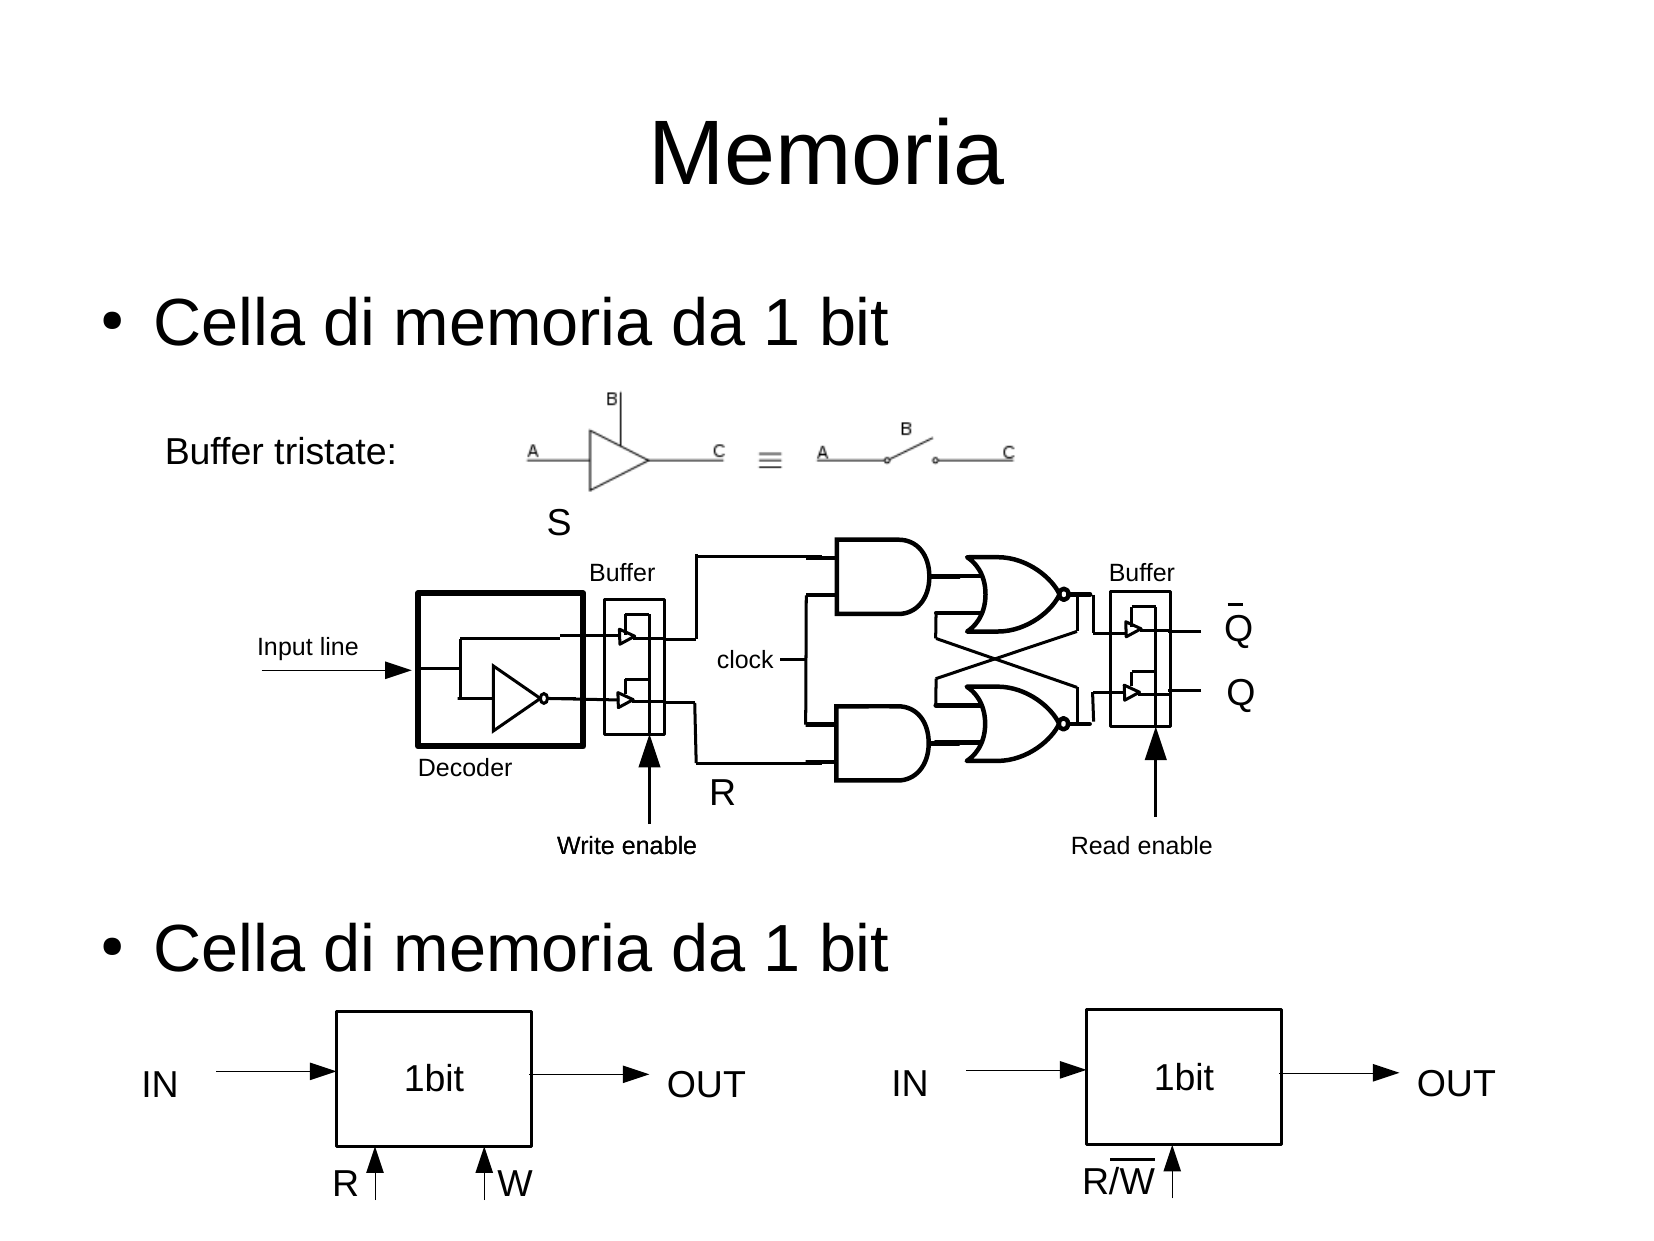

# Memoria
Cella di memoria da 1 bit
Cella di memoria da 1 bit
Buffer tristate:
S
Buffer
Buffer
Q
Input line
clock
Q
Decoder
R
Write enable
Write enable
Read enable
1bit
1bit
IN
OUT
IN
OUT
R/W
R
W